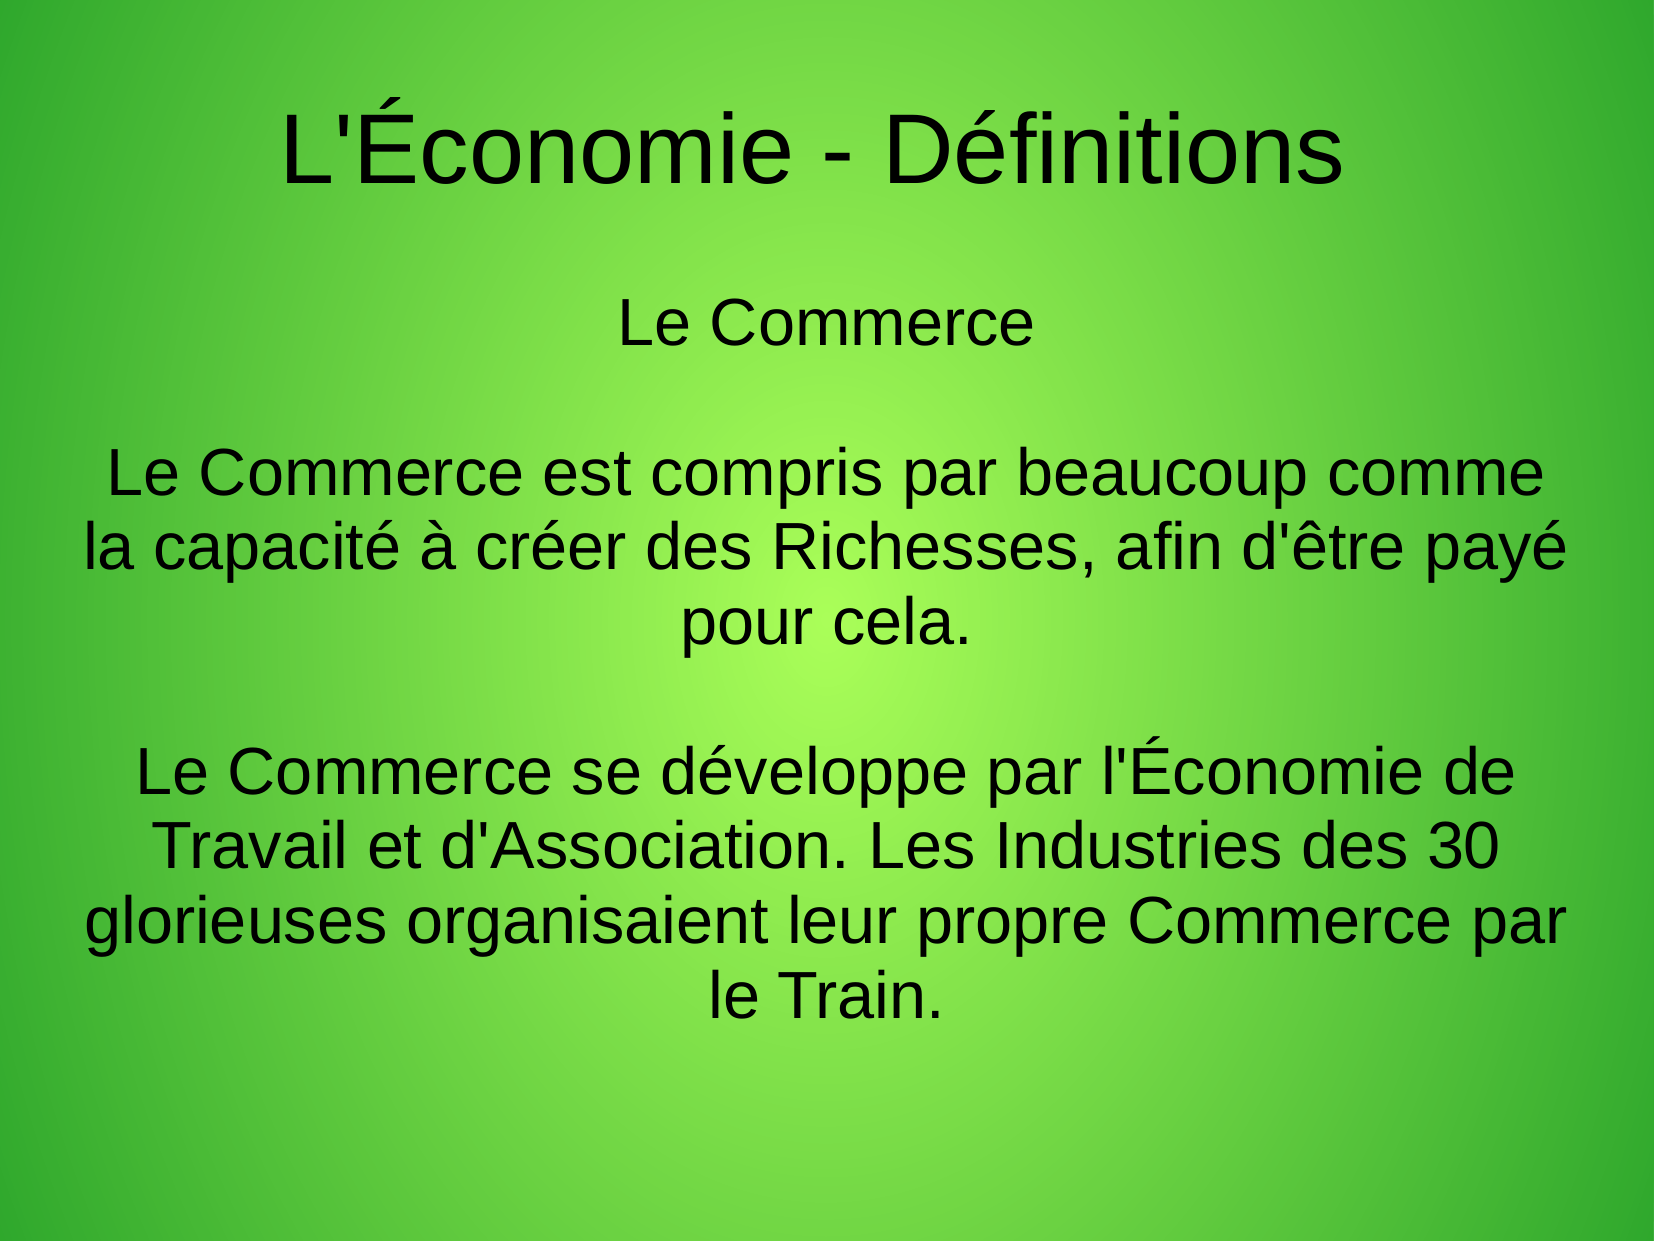

# L'Économie - Définitions
Le Commerce
Le Commerce est compris par beaucoup comme la capacité à créer des Richesses, afin d'être payé pour cela.
Le Commerce se développe par l'Économie de Travail et d'Association. Les Industries des 30 glorieuses organisaient leur propre Commerce par le Train.